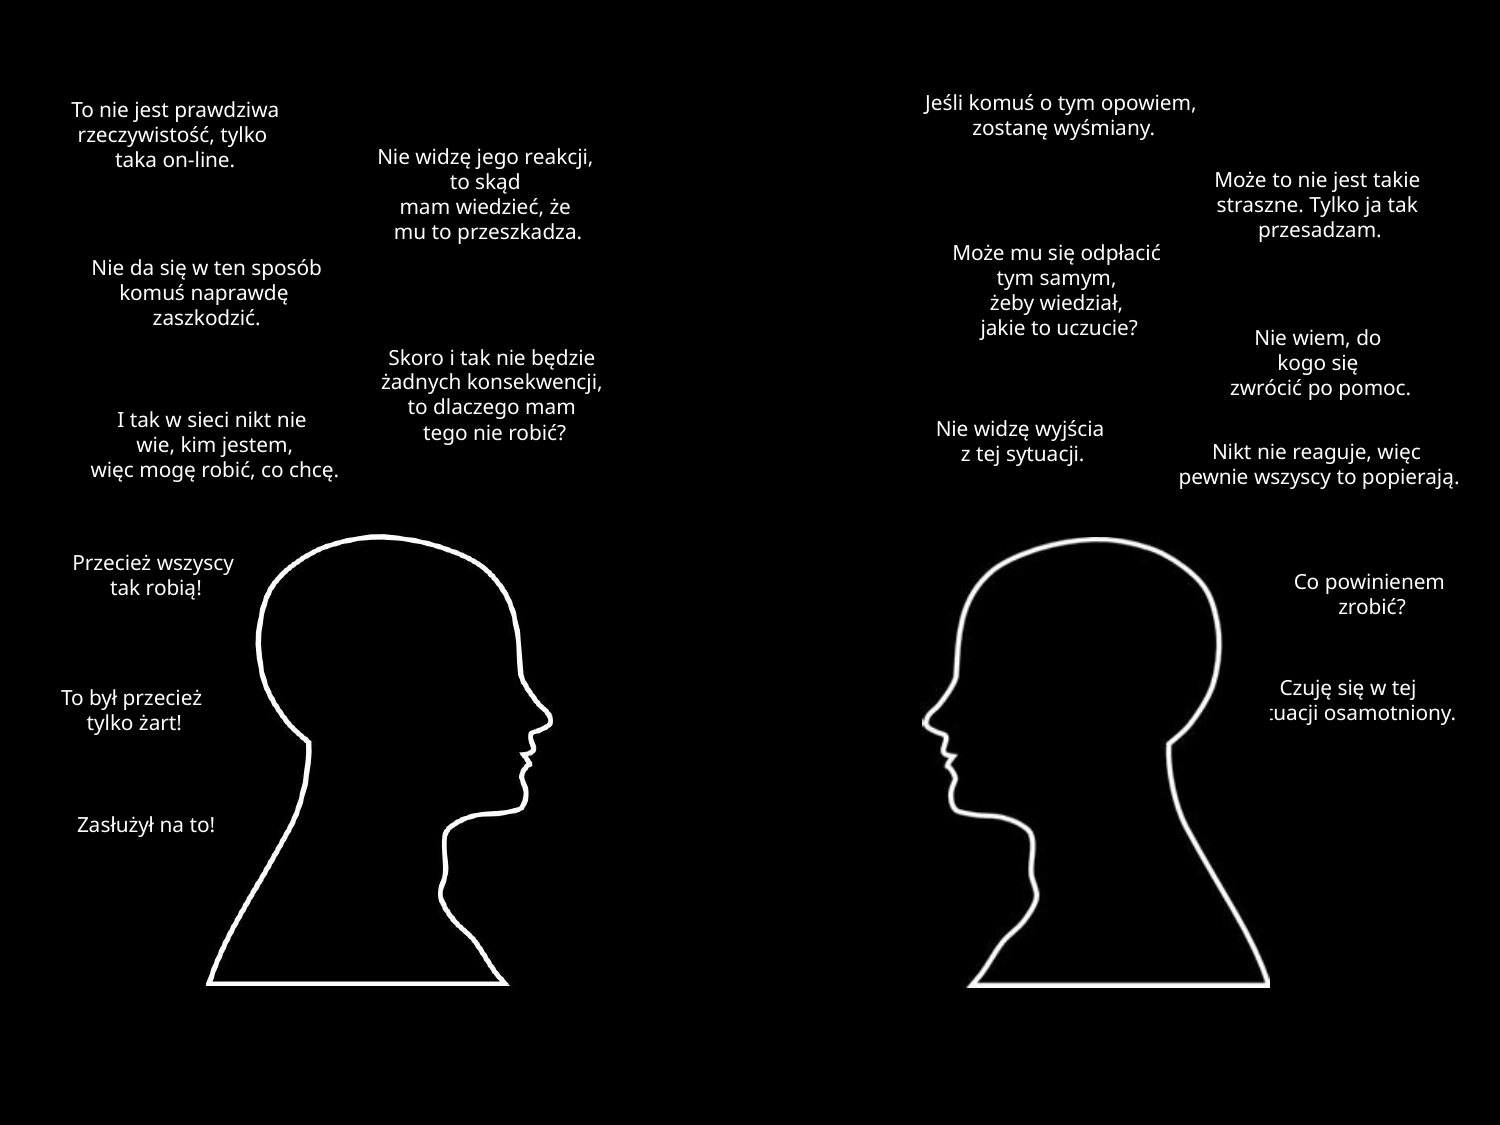

Jeśli komuś o tym opowiem,
zostanę wyśmiany.
To nie jest prawdziwa
rzeczywistość, tylko
taka on-line.
Nie widzę jego reakcji,
to skąd
mam wiedzieć, że
mu to przeszkadza.
Może to nie jest takie
straszne. Tylko ja tak
przesadzam.
Może mu się odpłacić
tym samym,
żeby wiedział,
jakie to uczucie?
Nie da się w ten sposób
komuś naprawdę
zaszkodzić.
Nie wiem, do
kogo się
zwrócić po pomoc.
Skoro i tak nie będzie
żadnych konsekwencji,
to dlaczego mam
tego nie robić?
I tak w sieci nikt nie
wie, kim jestem,
więc mogę robić, co chcę.
Nie widzę wyjścia
z tej sytuacji.
Nikt nie reaguje, więc
pewnie wszyscy to popierają.
Przecież wszyscy
tak robią!
Co powinienem
zrobić?
Czuję się w tej
sytuacji osamotniony.
To był przecież
tylko żart!
Zasłużył na to!